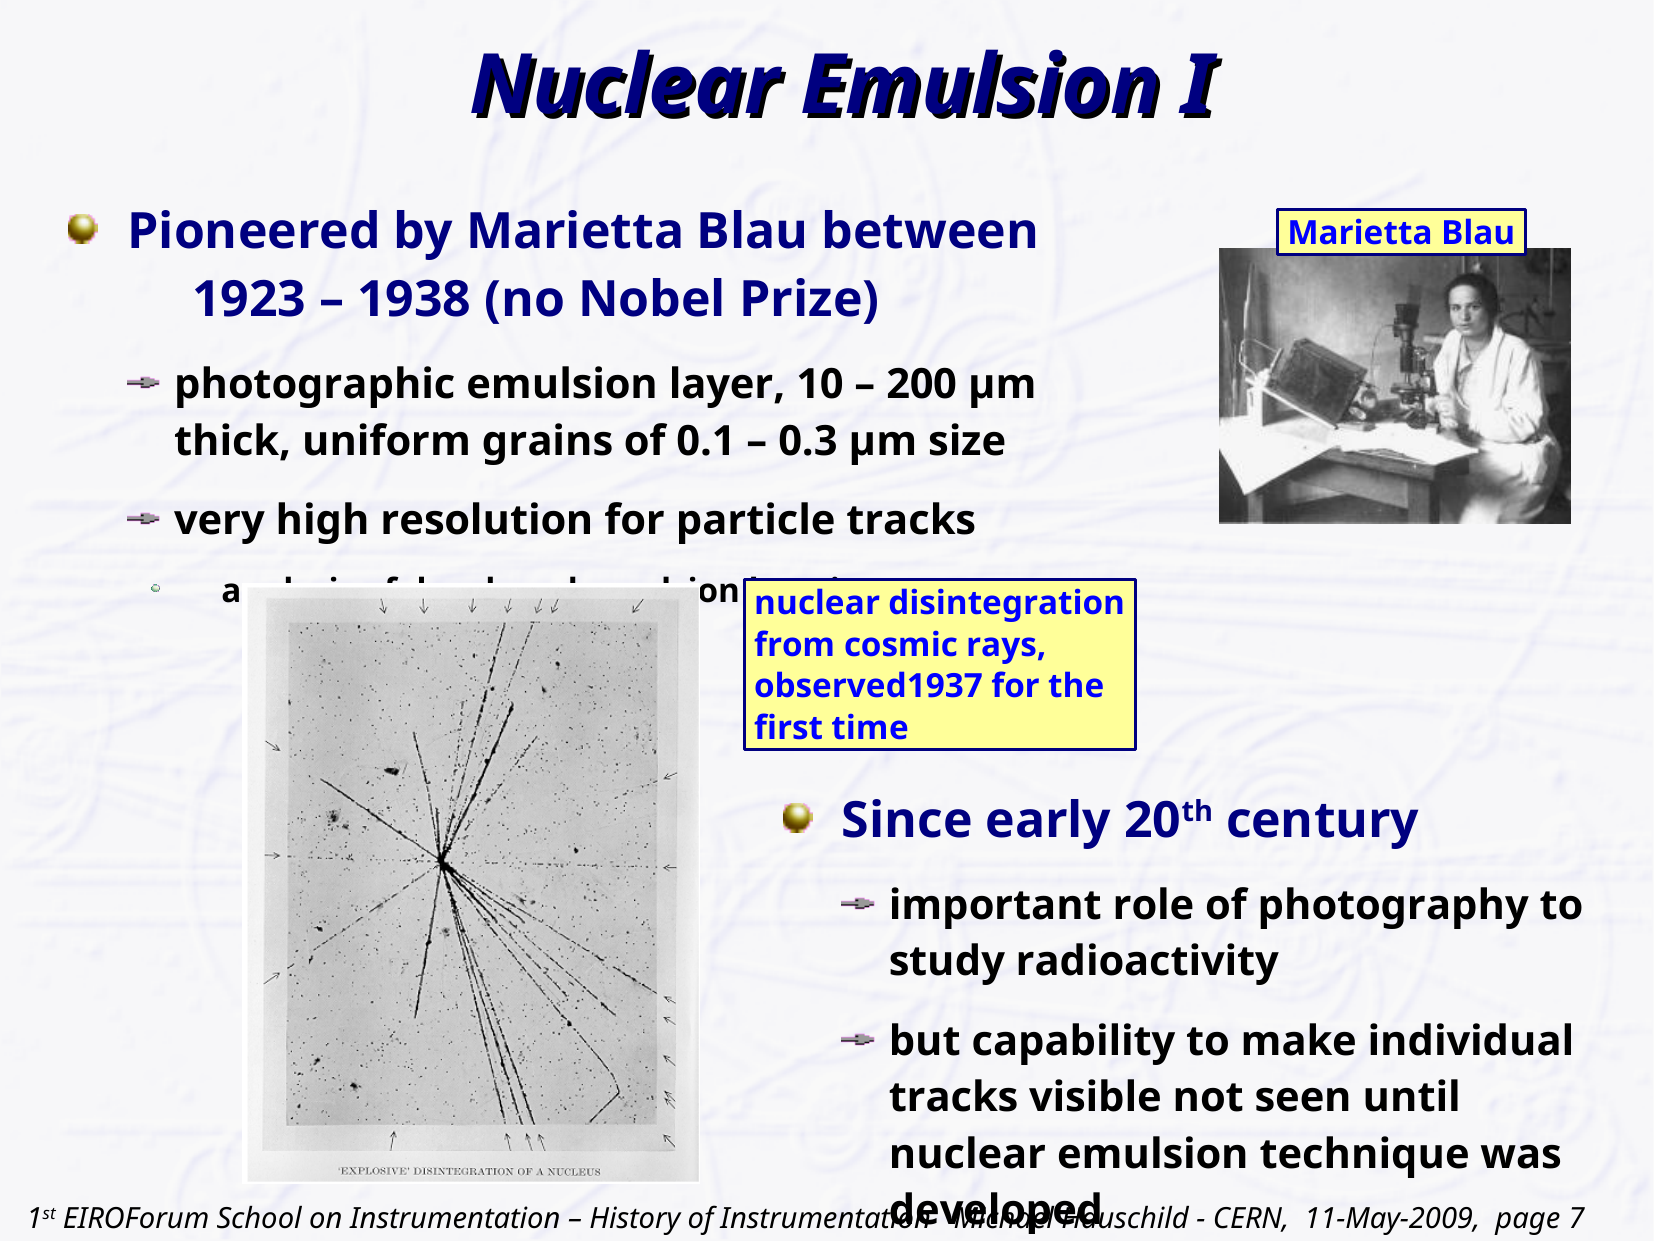

# Nuclear Emulsion I
Pioneered by Marietta Blau between 		1923 – 1938 (no Nobel Prize)
photographic emulsion layer, 10 – 200 µm thick, uniform grains of 0.1 – 0.3 µm size
very high resolution for particle tracks
analysis of developed emulsion by microscope
 Marietta Blau
 nuclear disintegration
 from cosmic rays,
 observed1937 for the
 first time
Since early 20th century
important role of photography to study radioactivity
but capability to make individual tracks visible not seen until nuclear emulsion technique was developed